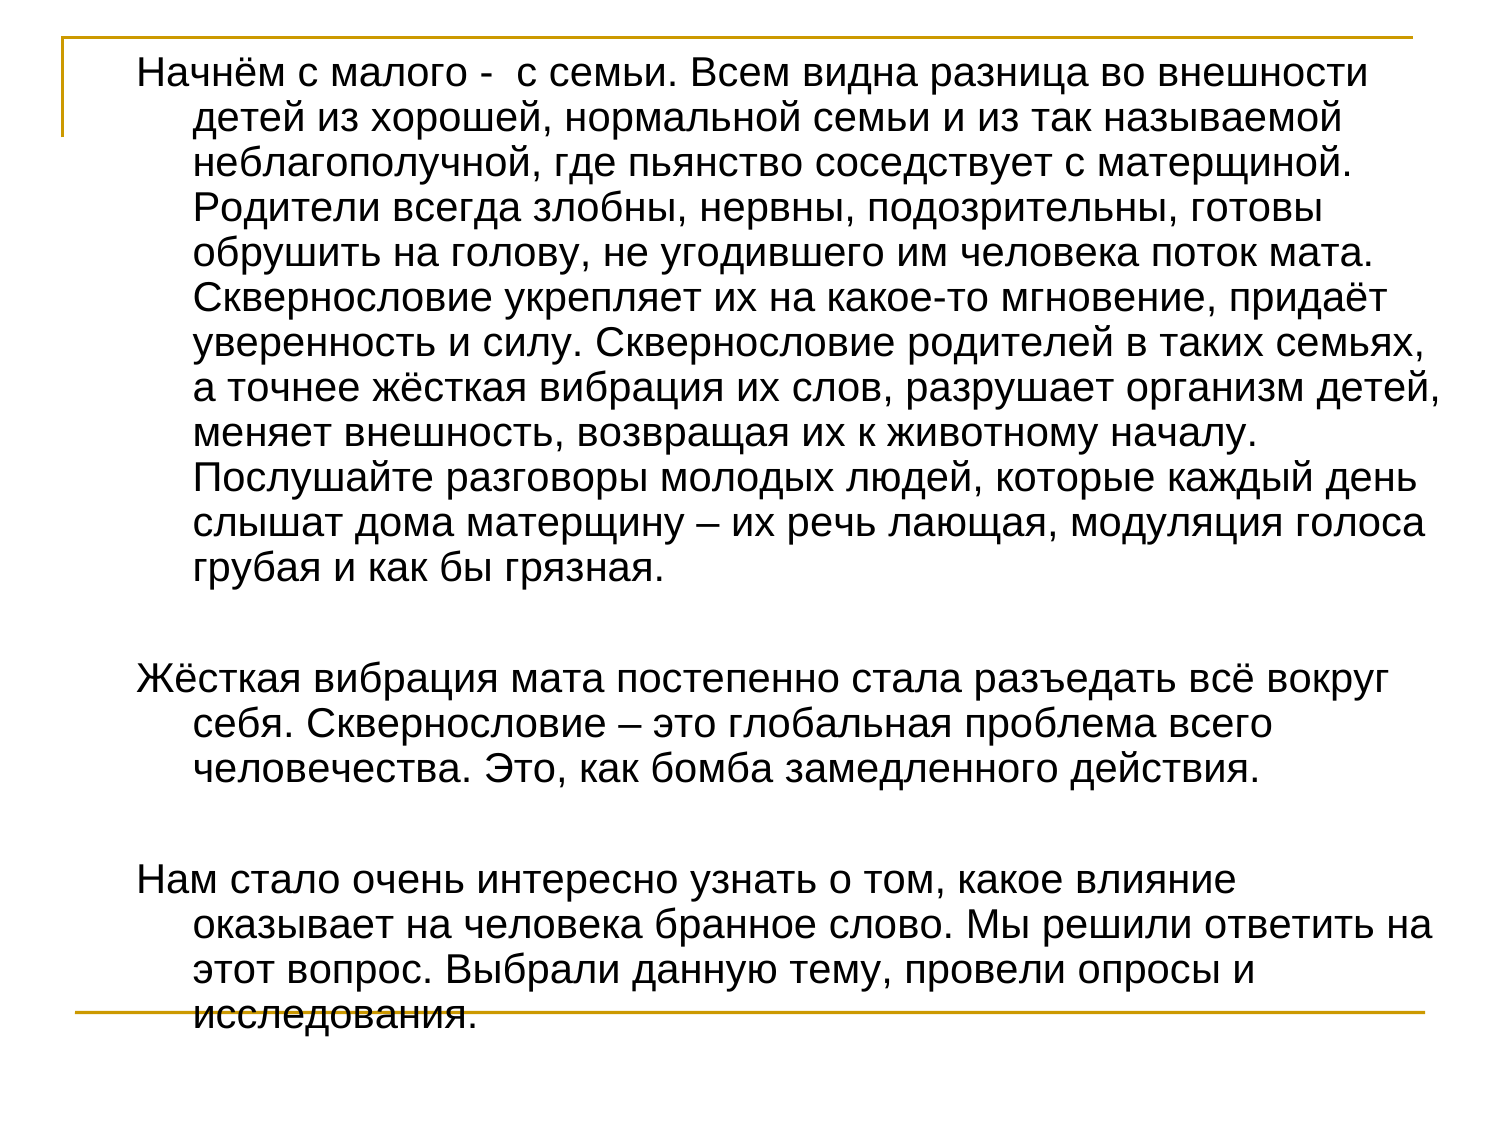

# Начнём с малого - с семьи. Всем видна разница во внешности детей из хорошей, нормальной семьи и из так называемой неблагополучной, где пьянство соседствует с матерщиной. Родители всегда злобны, нервны, подозрительны, готовы обрушить на голову, не угодившего им человека поток мата. Сквернословие укрепляет их на какое-то мгновение, придаёт уверенность и силу. Сквернословие родителей в таких семьях, а точнее жёсткая вибрация их слов, разрушает организм детей, меняет внешность, возвращая их к животному началу. Послушайте разговоры молодых людей, которые каждый день слышат дома матерщину – их речь лающая, модуляция голоса грубая и как бы грязная.
Жёсткая вибрация мата постепенно стала разъедать всё вокруг себя. Сквернословие – это глобальная проблема всего человечества. Это, как бомба замедленного действия.
Нам стало очень интересно узнать о том, какое влияние оказывает на человека бранное слово. Мы решили ответить на этот вопрос. Выбрали данную тему, провели опросы и исследования.